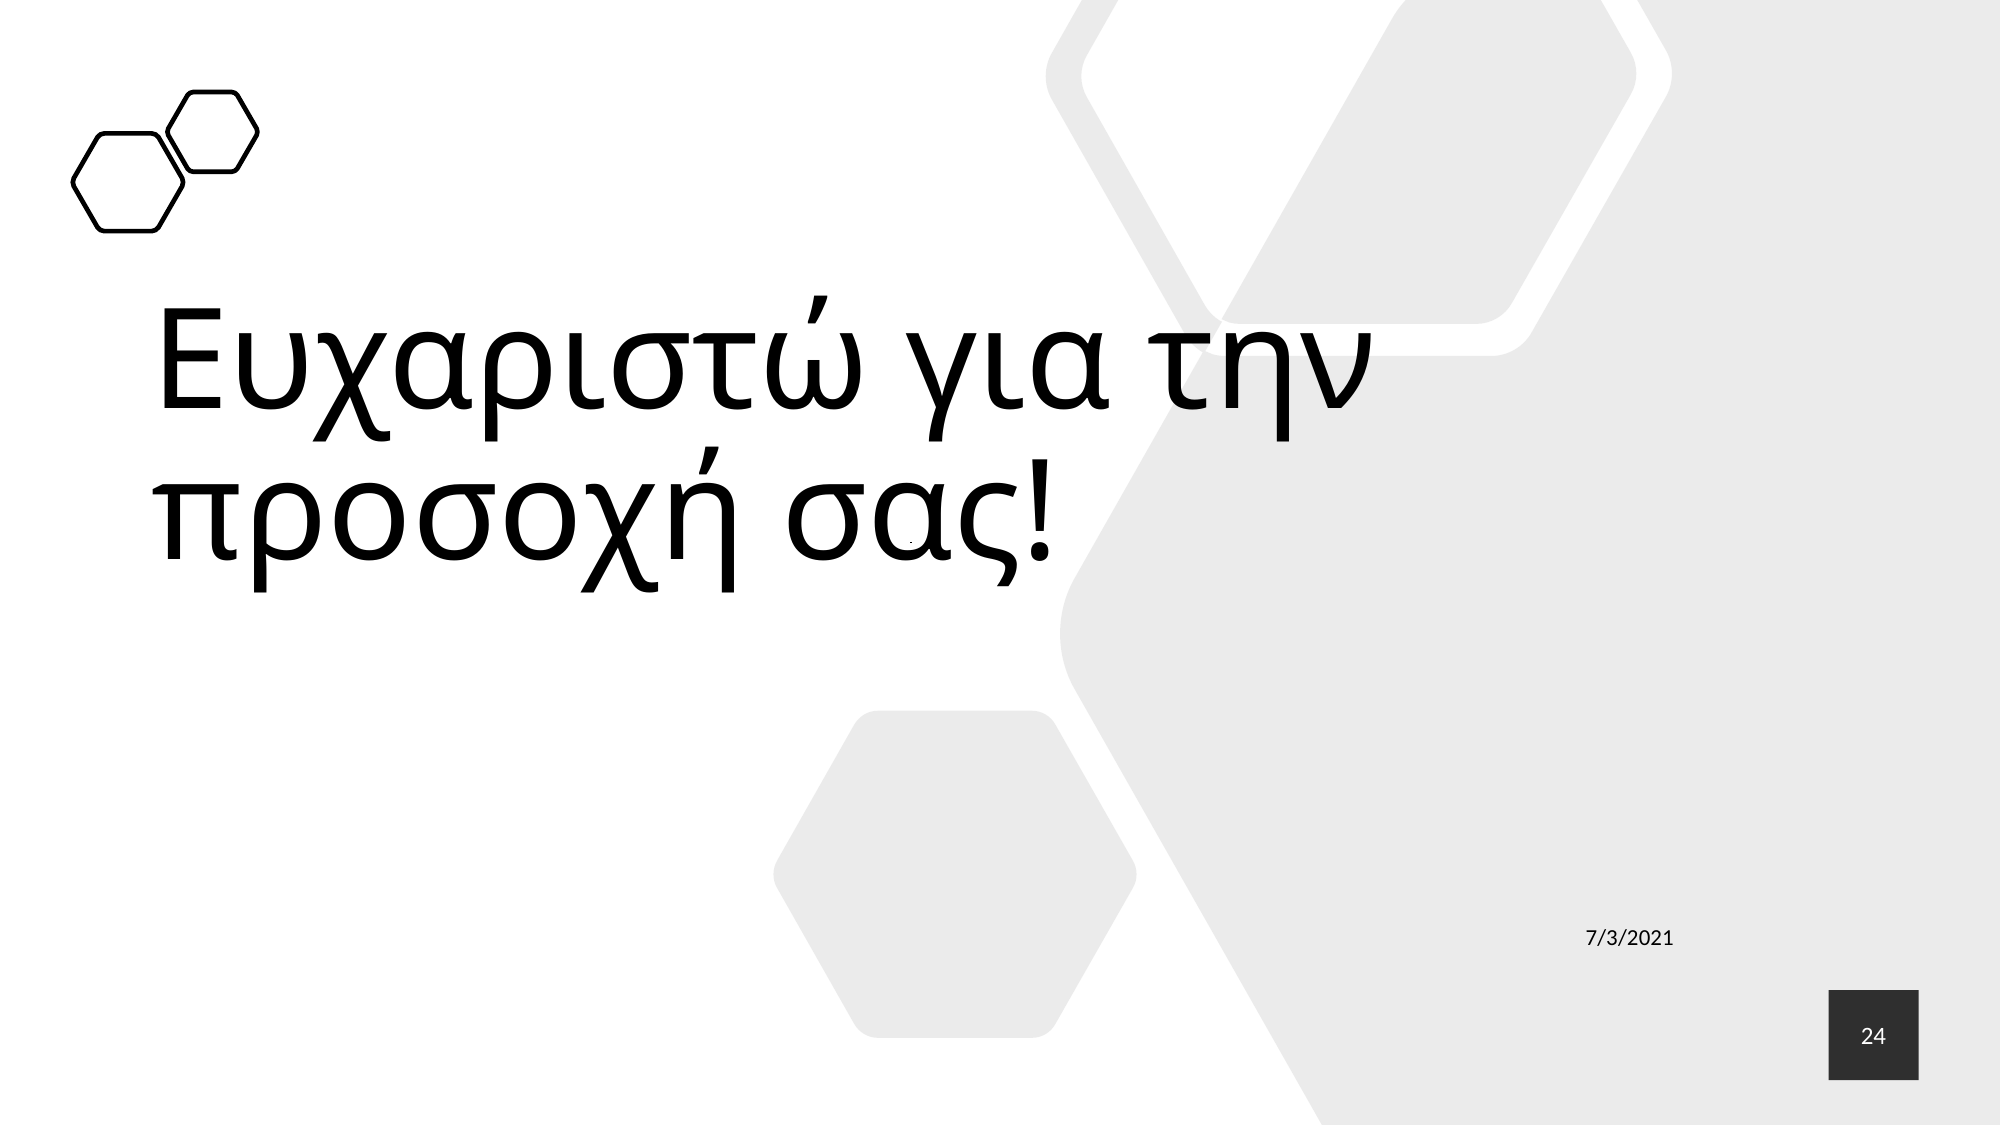

# Ευχαριστώ για την προσοχή σας!
7/3/2021